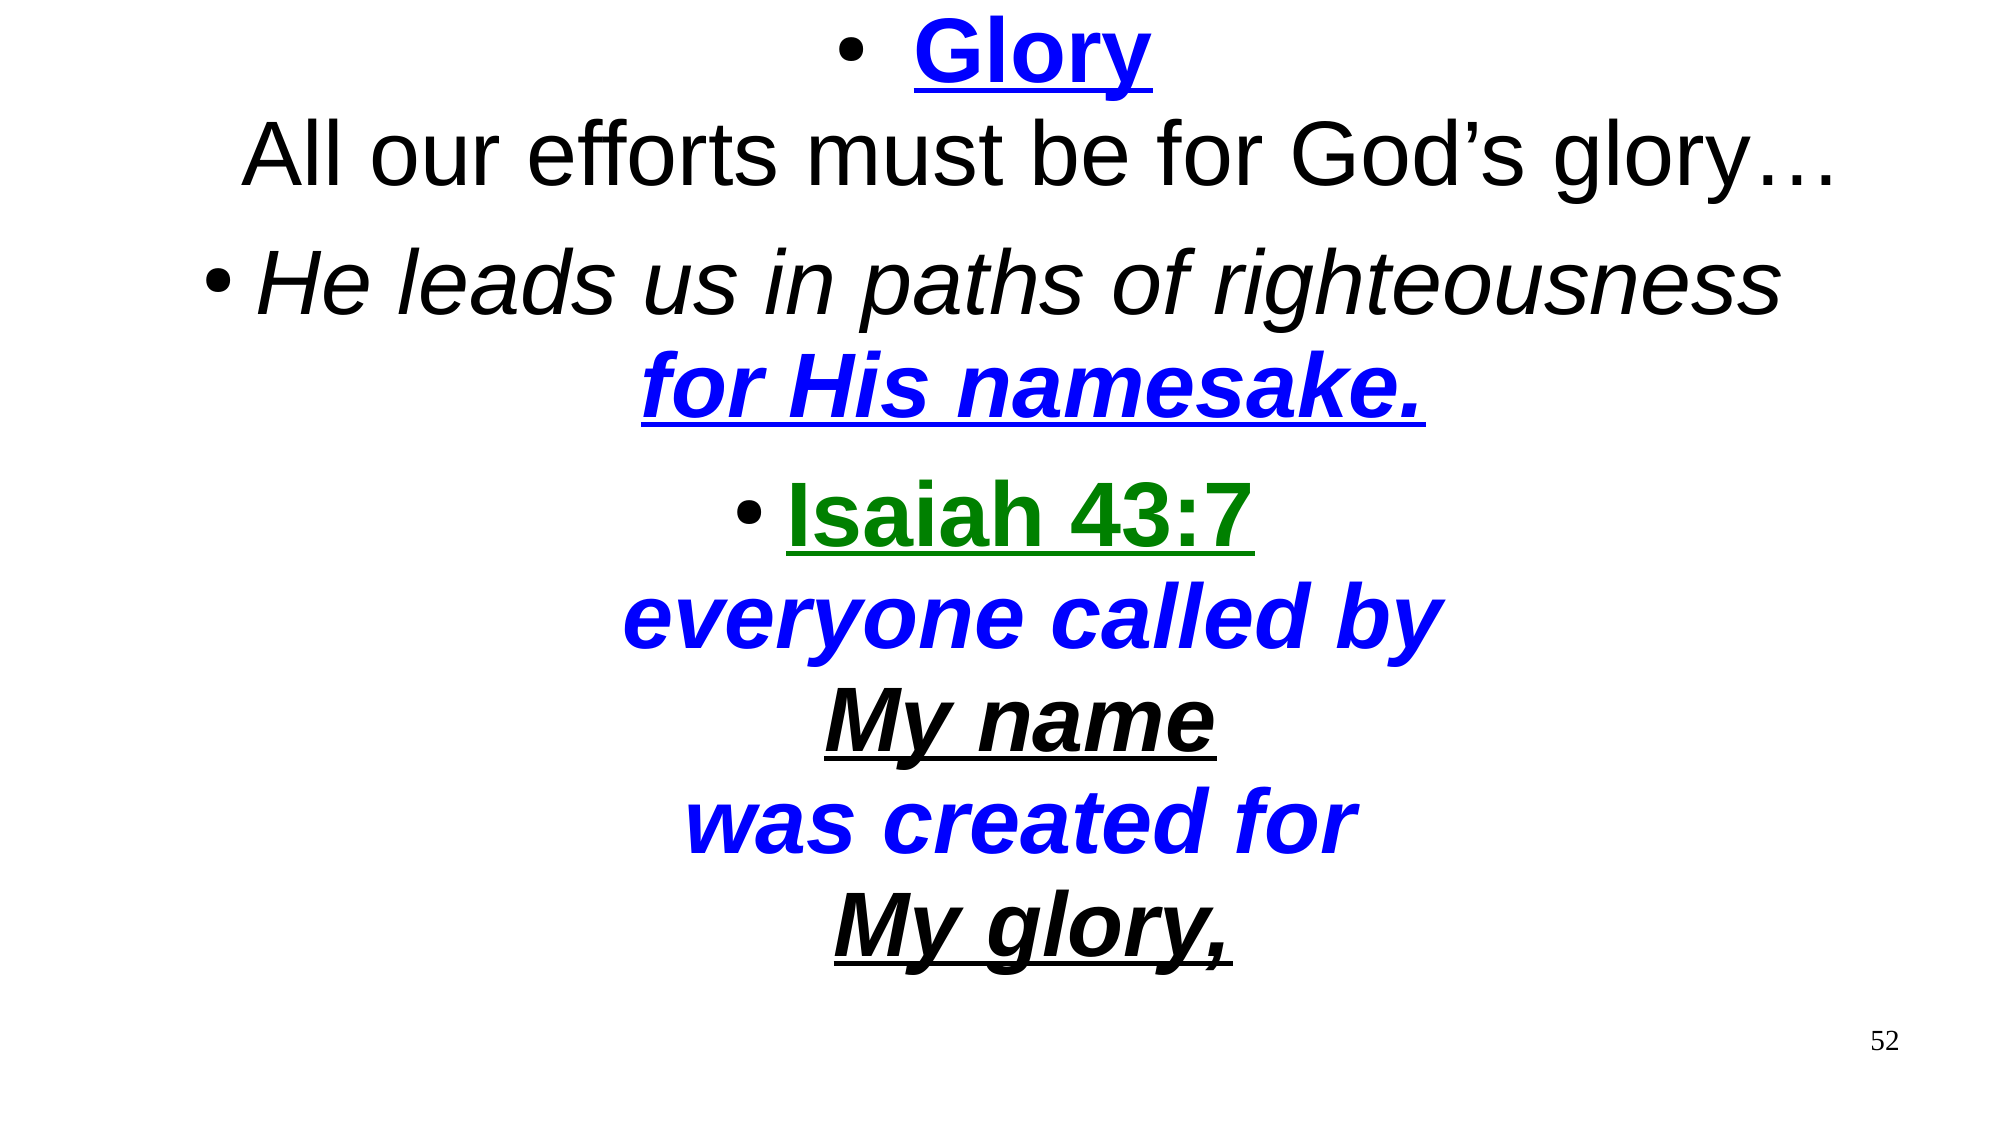

# Glory  All our efforts must be for God’s glory…
He leads us in paths of righteousness
for His namesake.
Isaiah 43:7 
 everyone called by
My name
was created for
My glory,
52